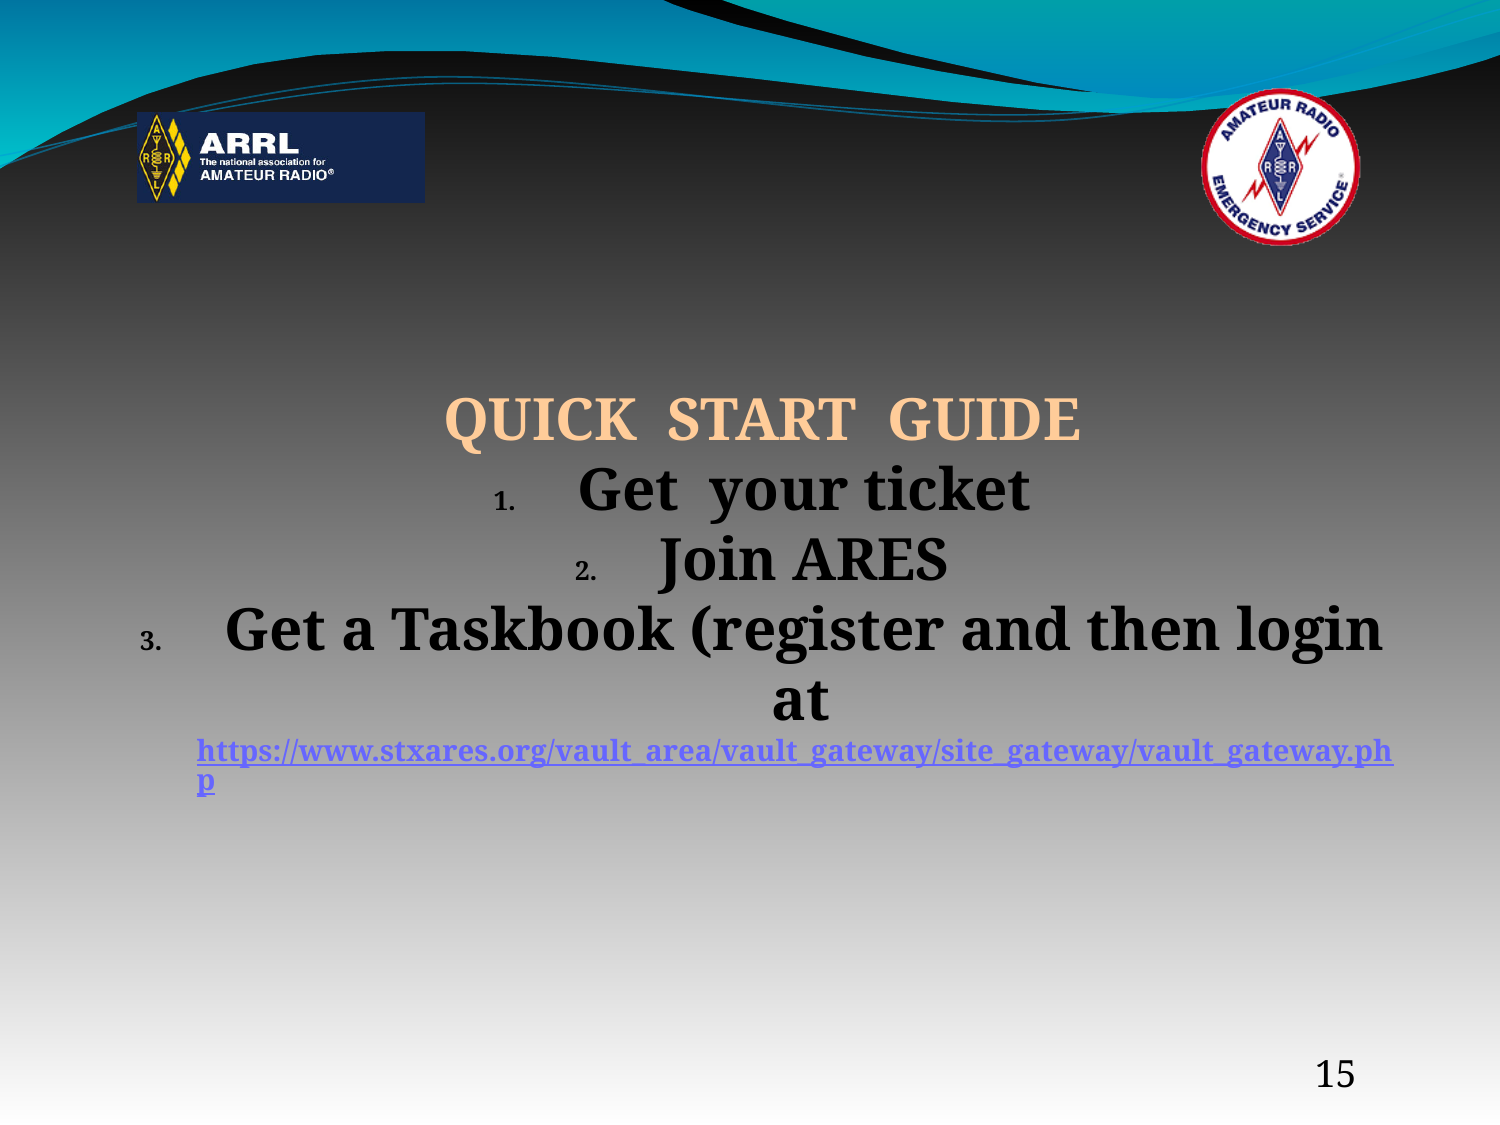

#
QUICK START GUIDE
Get your ticket
Join ARES
Get a Taskbook (register and then login at https://www.stxares.org/vault_area/vault_gateway/site_gateway/vault_gateway.php